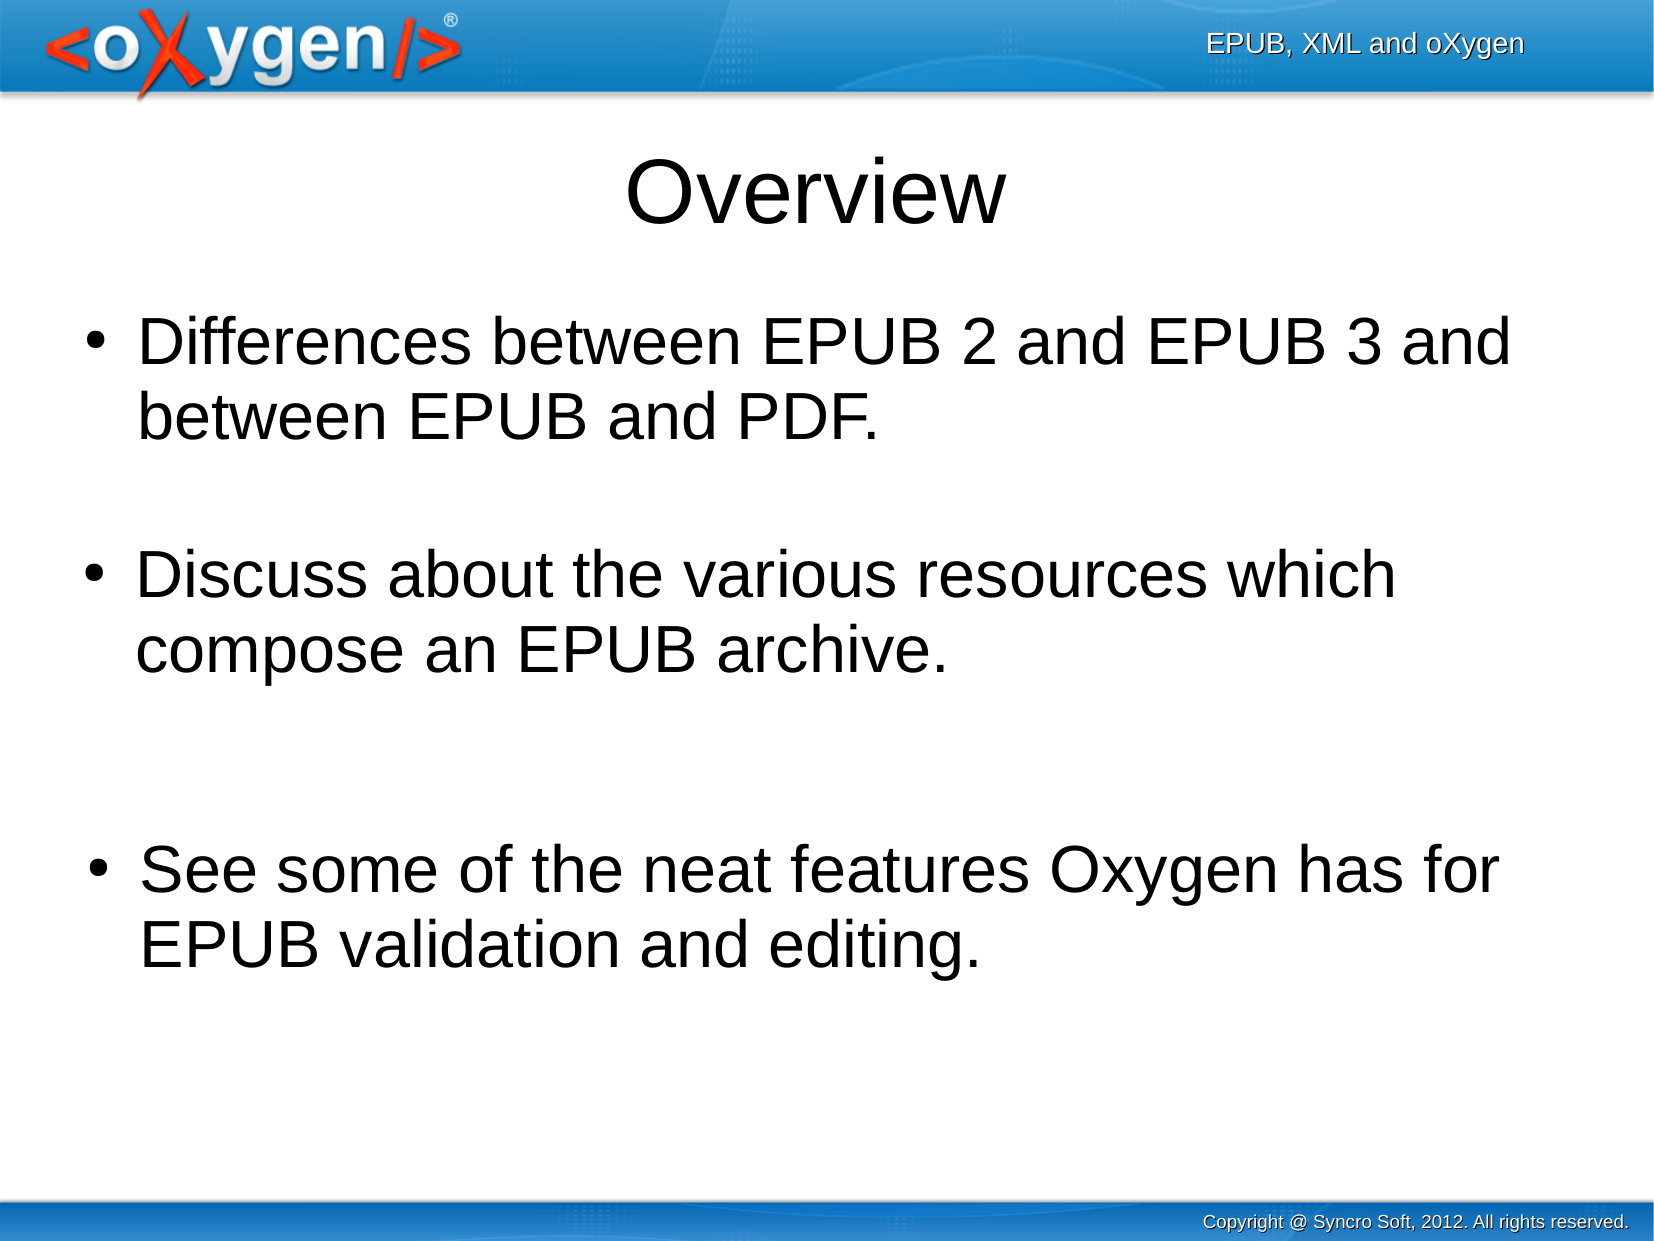

# Overview
Differences between EPUB 2 and EPUB 3 and between EPUB and PDF.
Discuss about the various resources which compose an EPUB archive.
See some of the neat features Oxygen has for EPUB validation and editing.